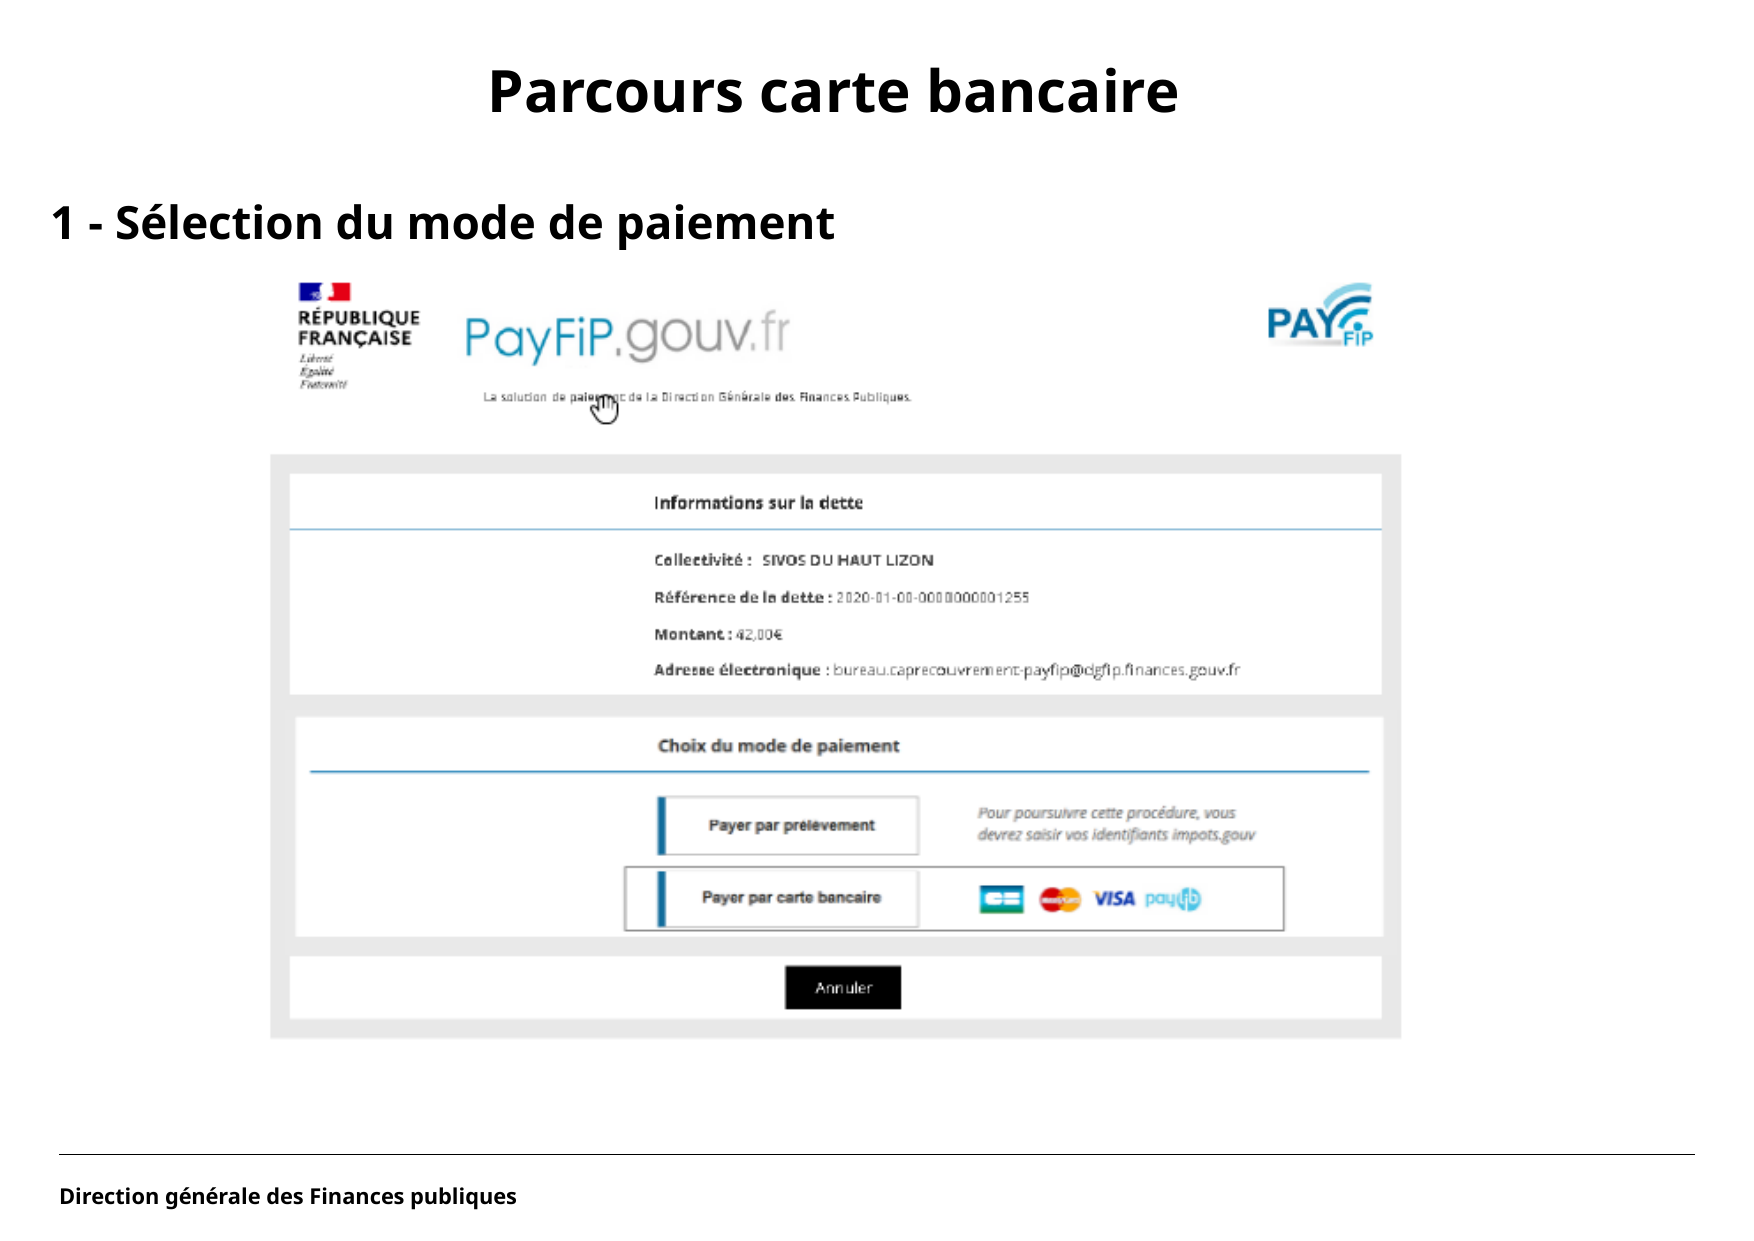

# Parcours carte bancaire
1 - Sélection du mode de paiement